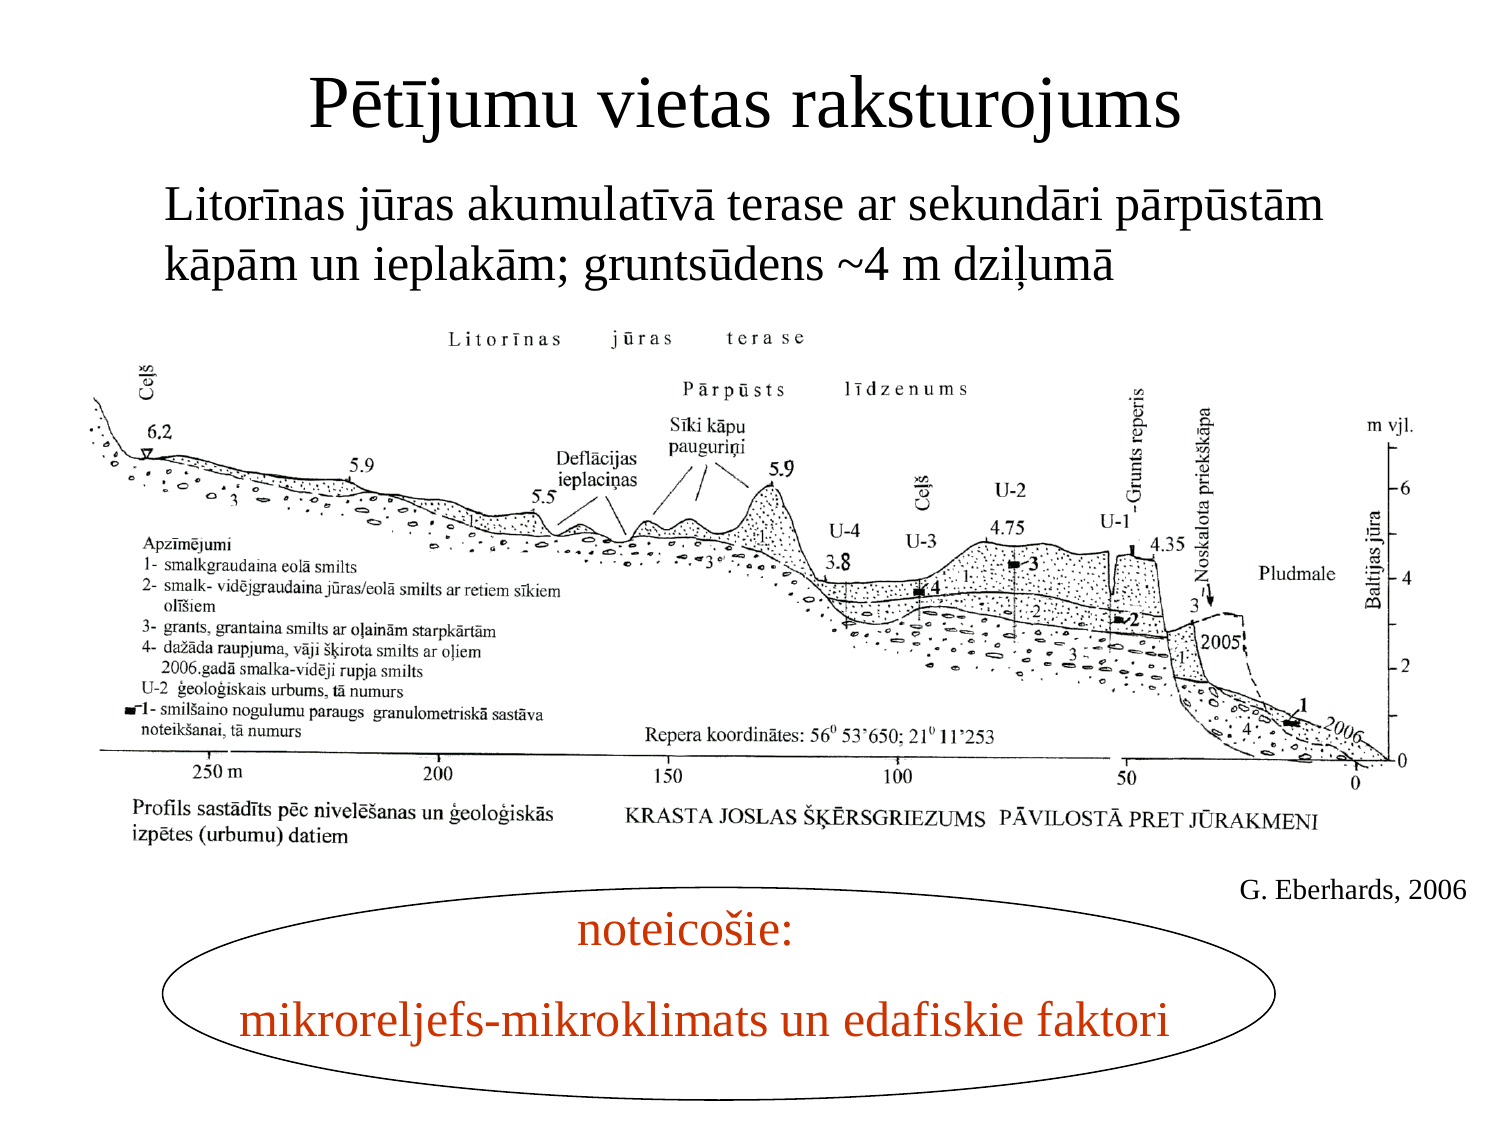

# Pētījumu vietas raksturojums
Litorīnas jūras akumulatīvā terase ar sekundāri pārpūstām kāpām un ieplakām; gruntsūdens ~4 m dziļumā
G. Eberhards, 2006
 noteicošie:
mikroreljefs-mikroklimats un edafiskie faktori